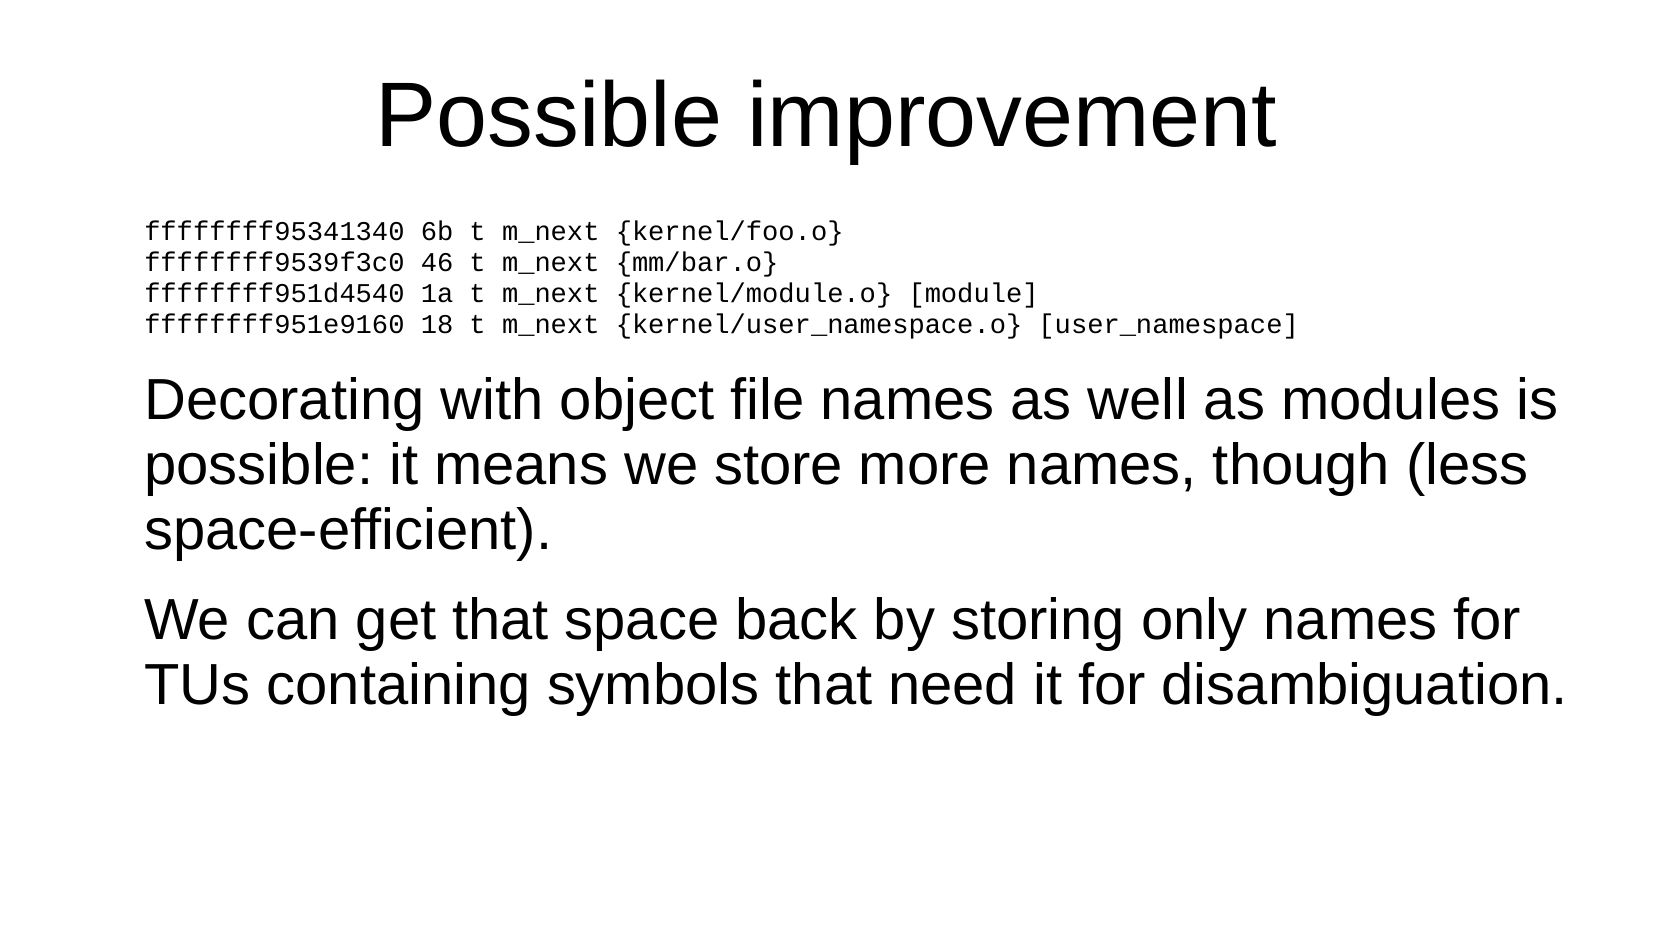

# Possible improvement
ffffffff95341340 6b t m_next {kernel/foo.o}
ffffffff9539f3c0 46 t m_next {mm/bar.o}
ffffffff951d4540 1a t m_next {kernel/module.o} [module]
ffffffff951e9160 18 t m_next {kernel/user_namespace.o} [user_namespace]
Decorating with object file names as well as modules is possible: it means we store more names, though (less space-efficient).
We can get that space back by storing only names for TUs containing symbols that need it for disambiguation.